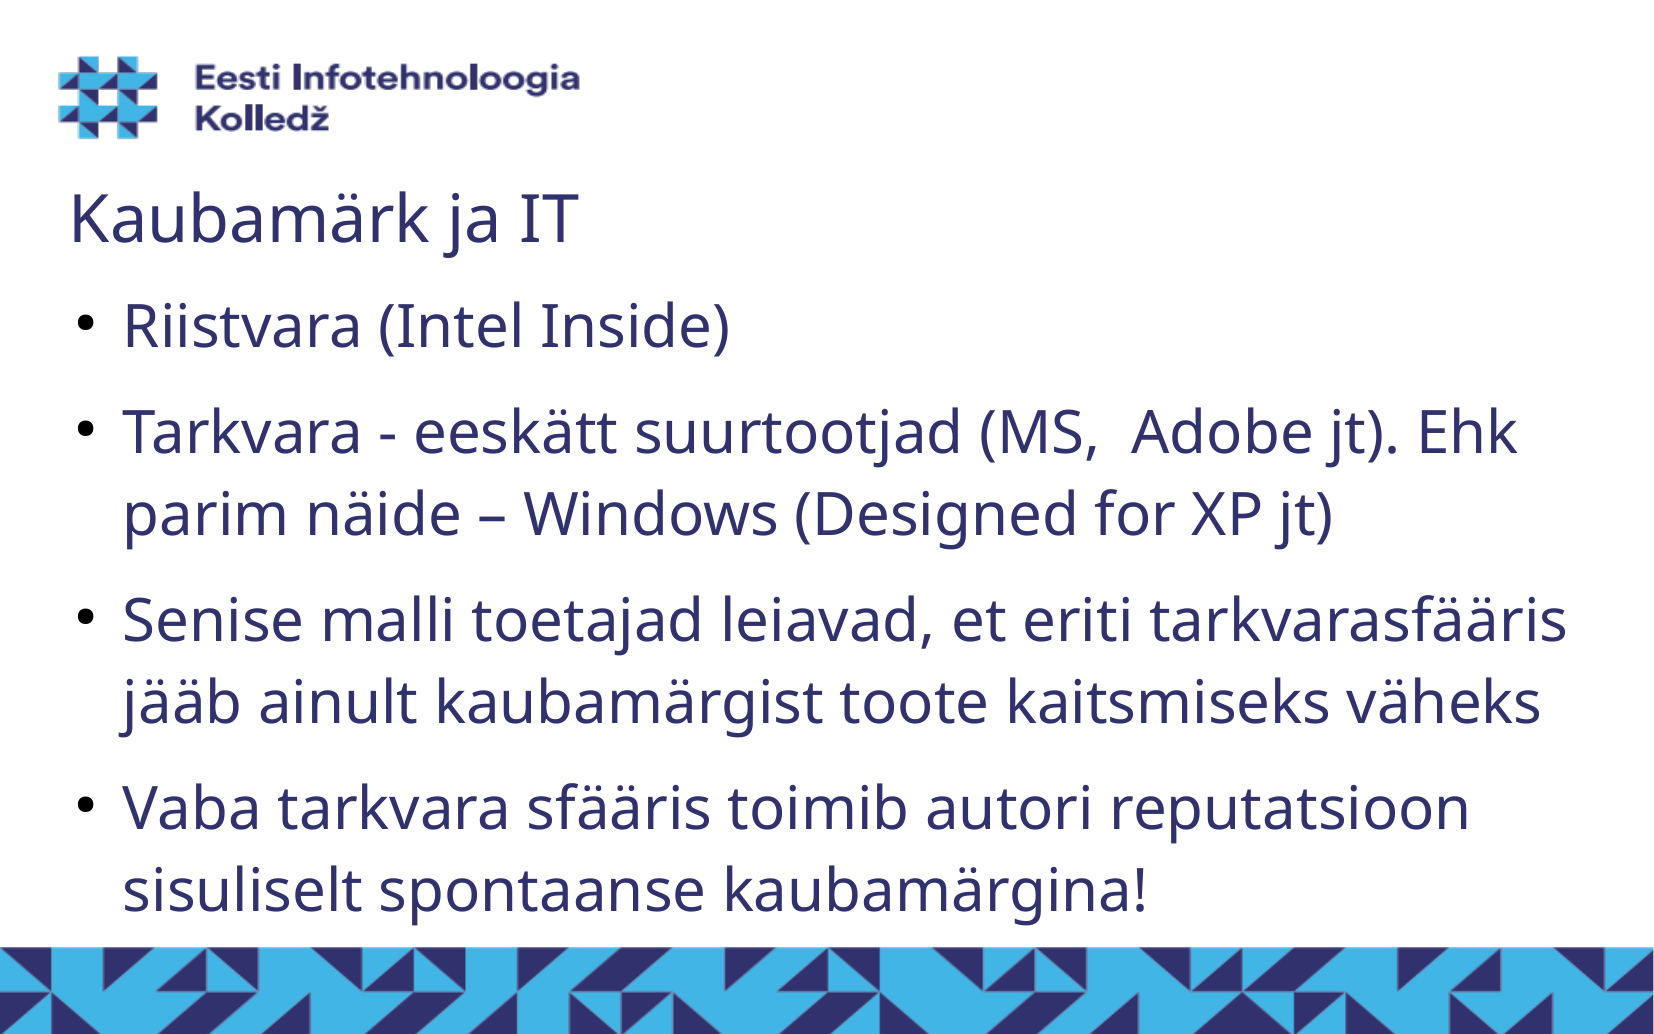

# Kaubamärk ja IT
Riistvara (Intel Inside)
Tarkvara - eeskätt suurtootjad (MS, Adobe jt). Ehk parim näide – Windows (Designed for XP jt)
Senise malli toetajad leiavad, et eriti tarkvarasfääris jääb ainult kaubamärgist toote kaitsmiseks väheks
Vaba tarkvara sfääris toimib autori reputatsioon sisuliselt spontaanse kaubamärgina!